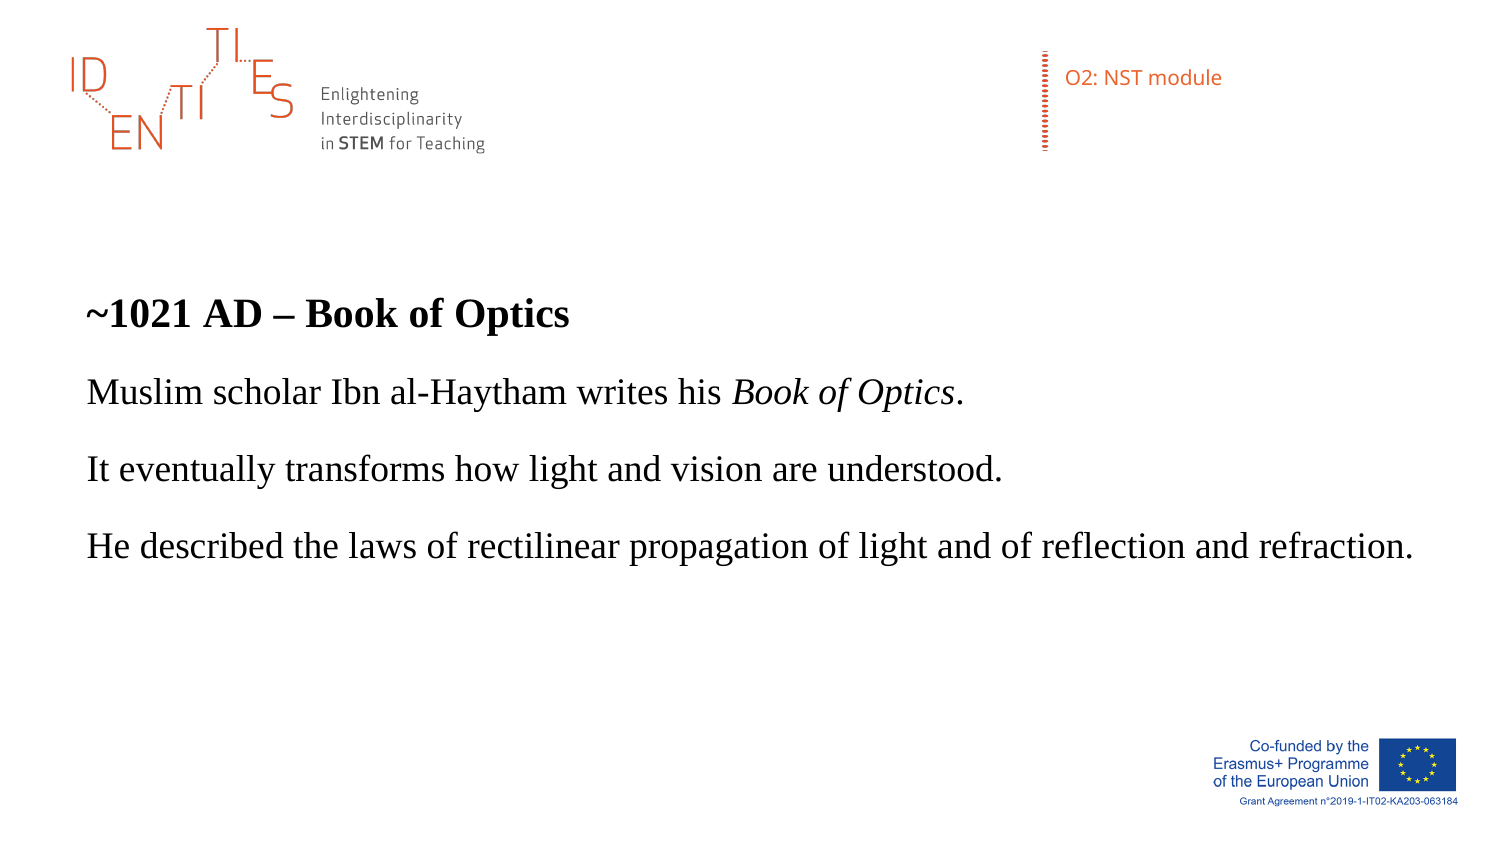

O2: NST module
~1021 AD – Book of Optics
Muslim scholar Ibn al-Haytham writes his Book of Optics.
It eventually transforms how light and vision are understood.
He described the laws of rectilinear propagation of light and of reflection and refraction.